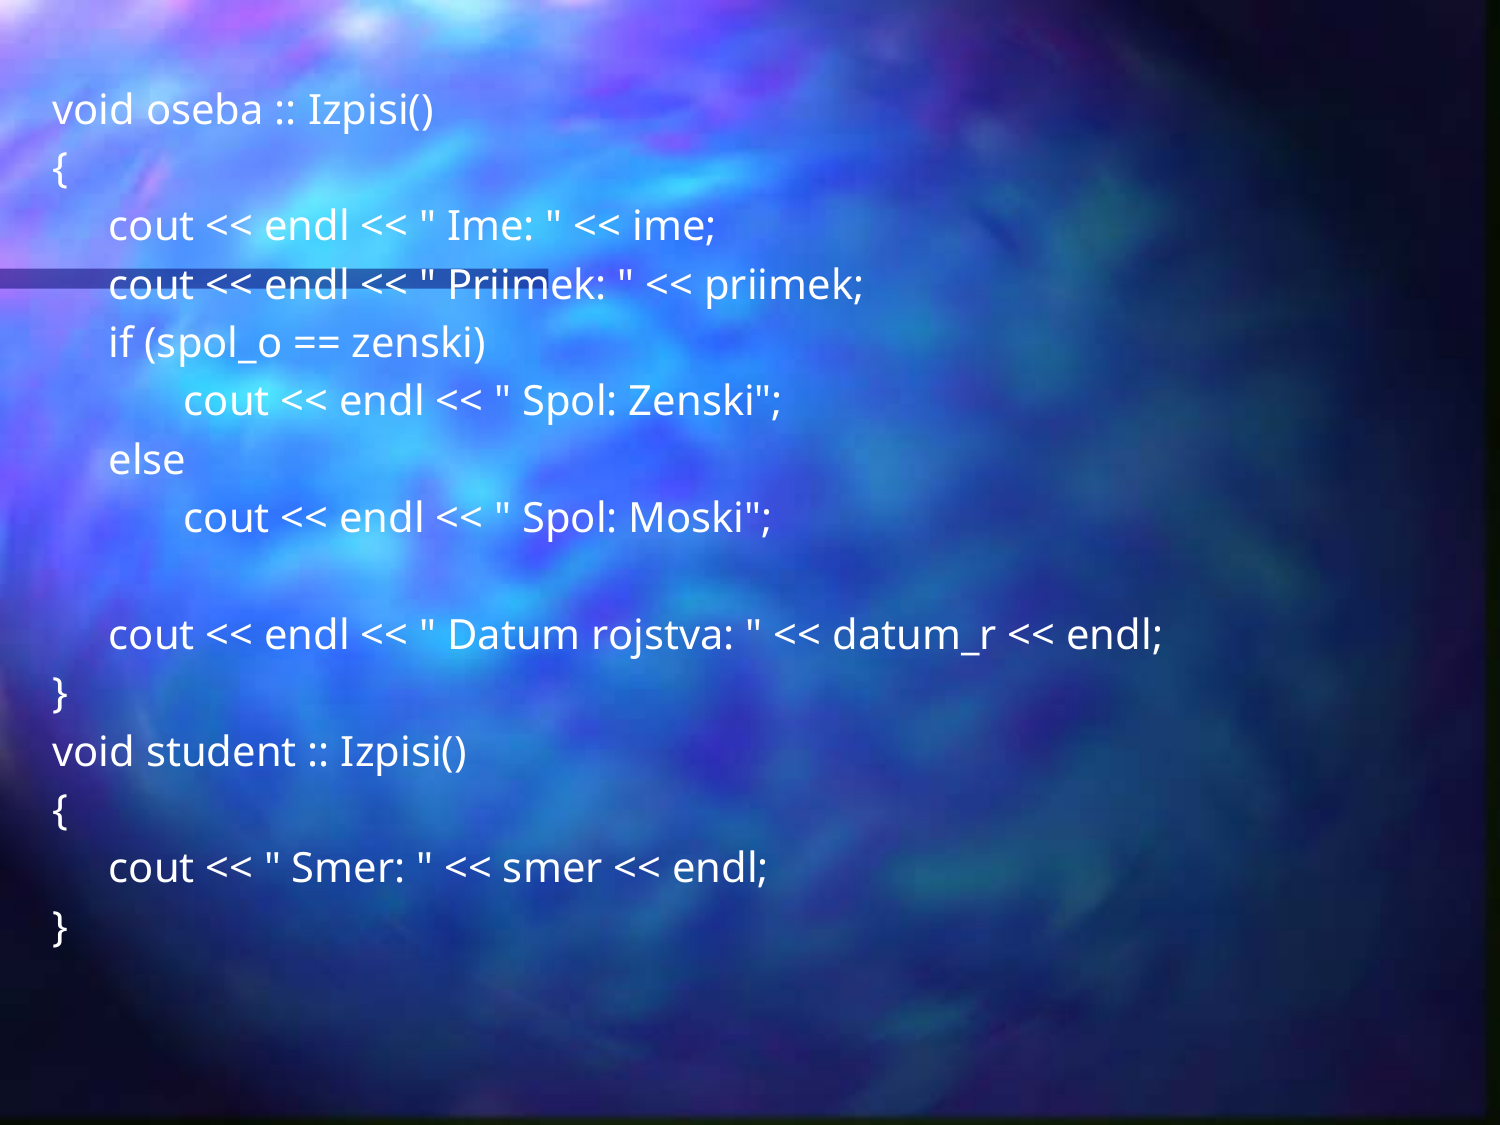

# void oseba :: Izpisi()
{
	cout << endl << " Ime: " << ime;
	cout << endl << " Priimek: " << priimek;
	if (spol_o == zenski)
		cout << endl << " Spol: Zenski";
	else
		cout << endl << " Spol: Moski";
	cout << endl << " Datum rojstva: " << datum_r << endl;
}
void student :: Izpisi()
{
	cout << " Smer: " << smer << endl;
}